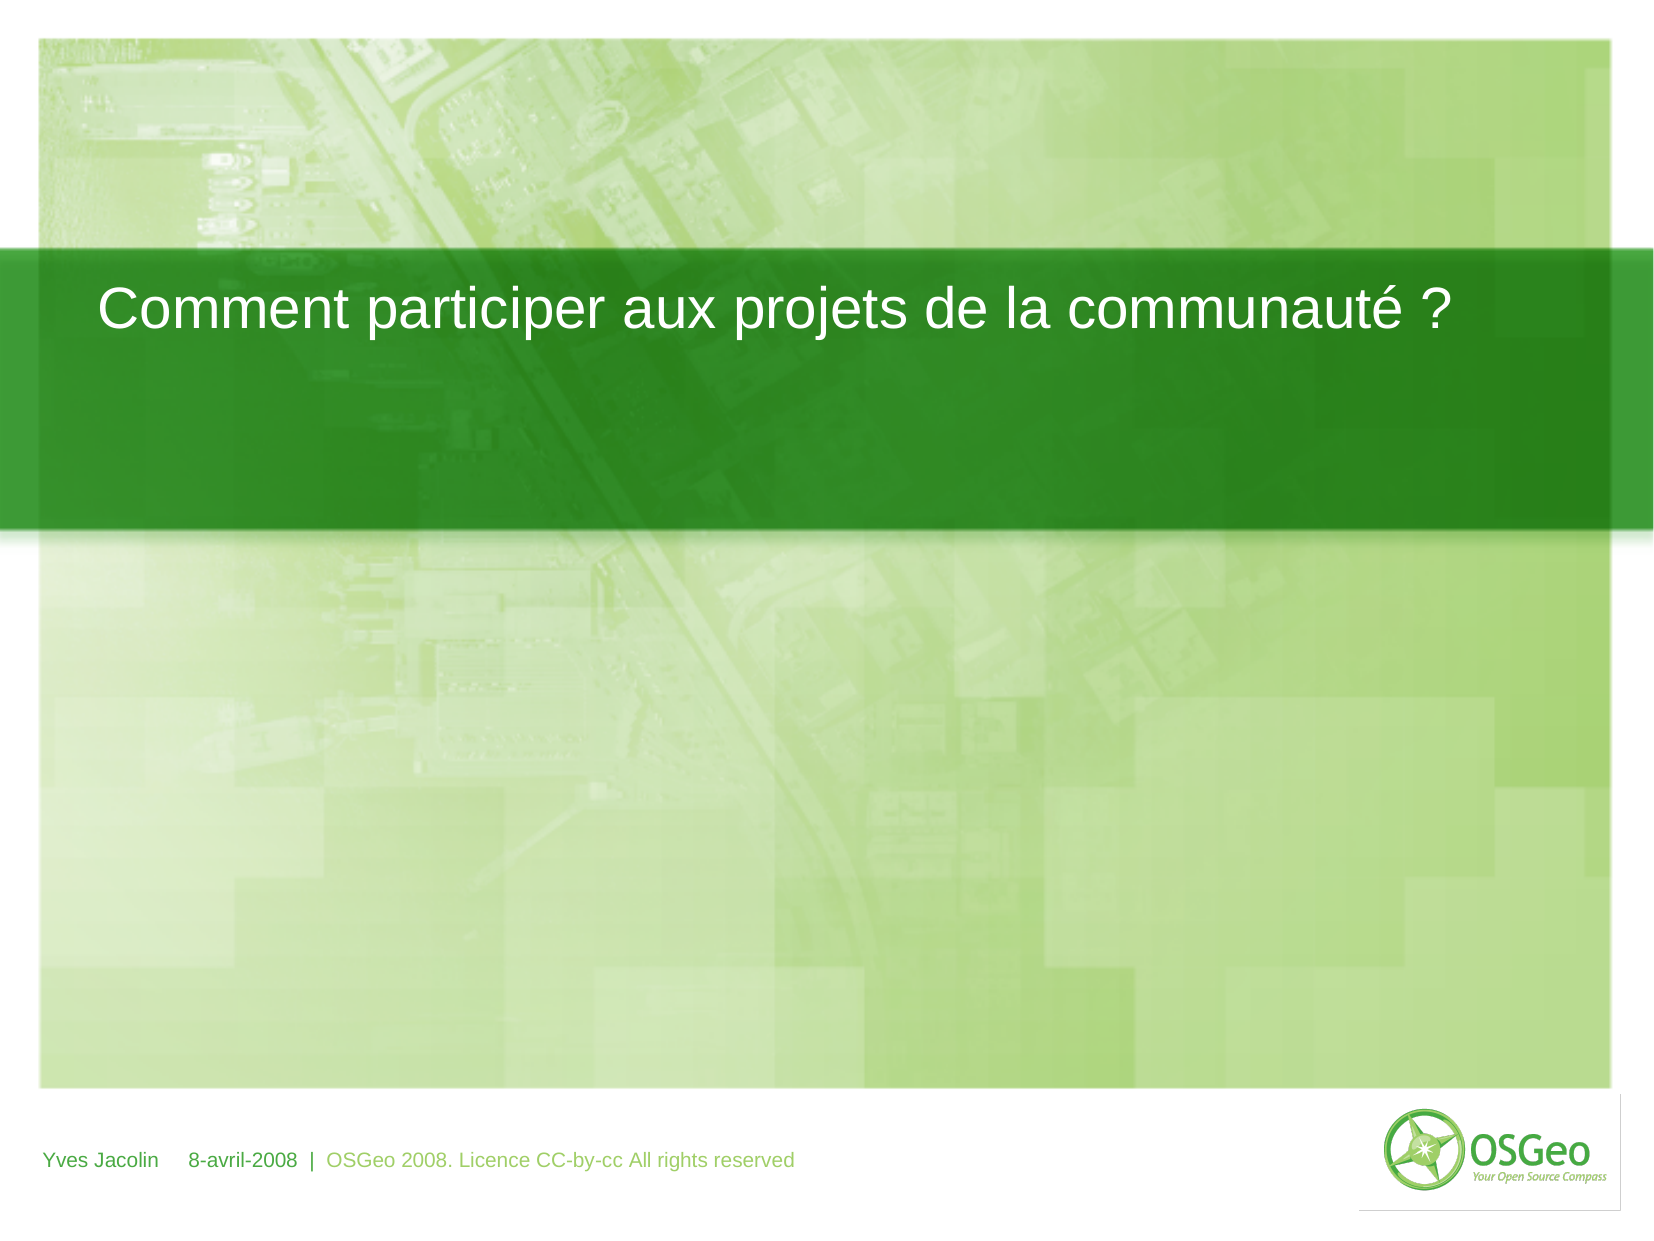

Comment participer aux projets de la communauté ?